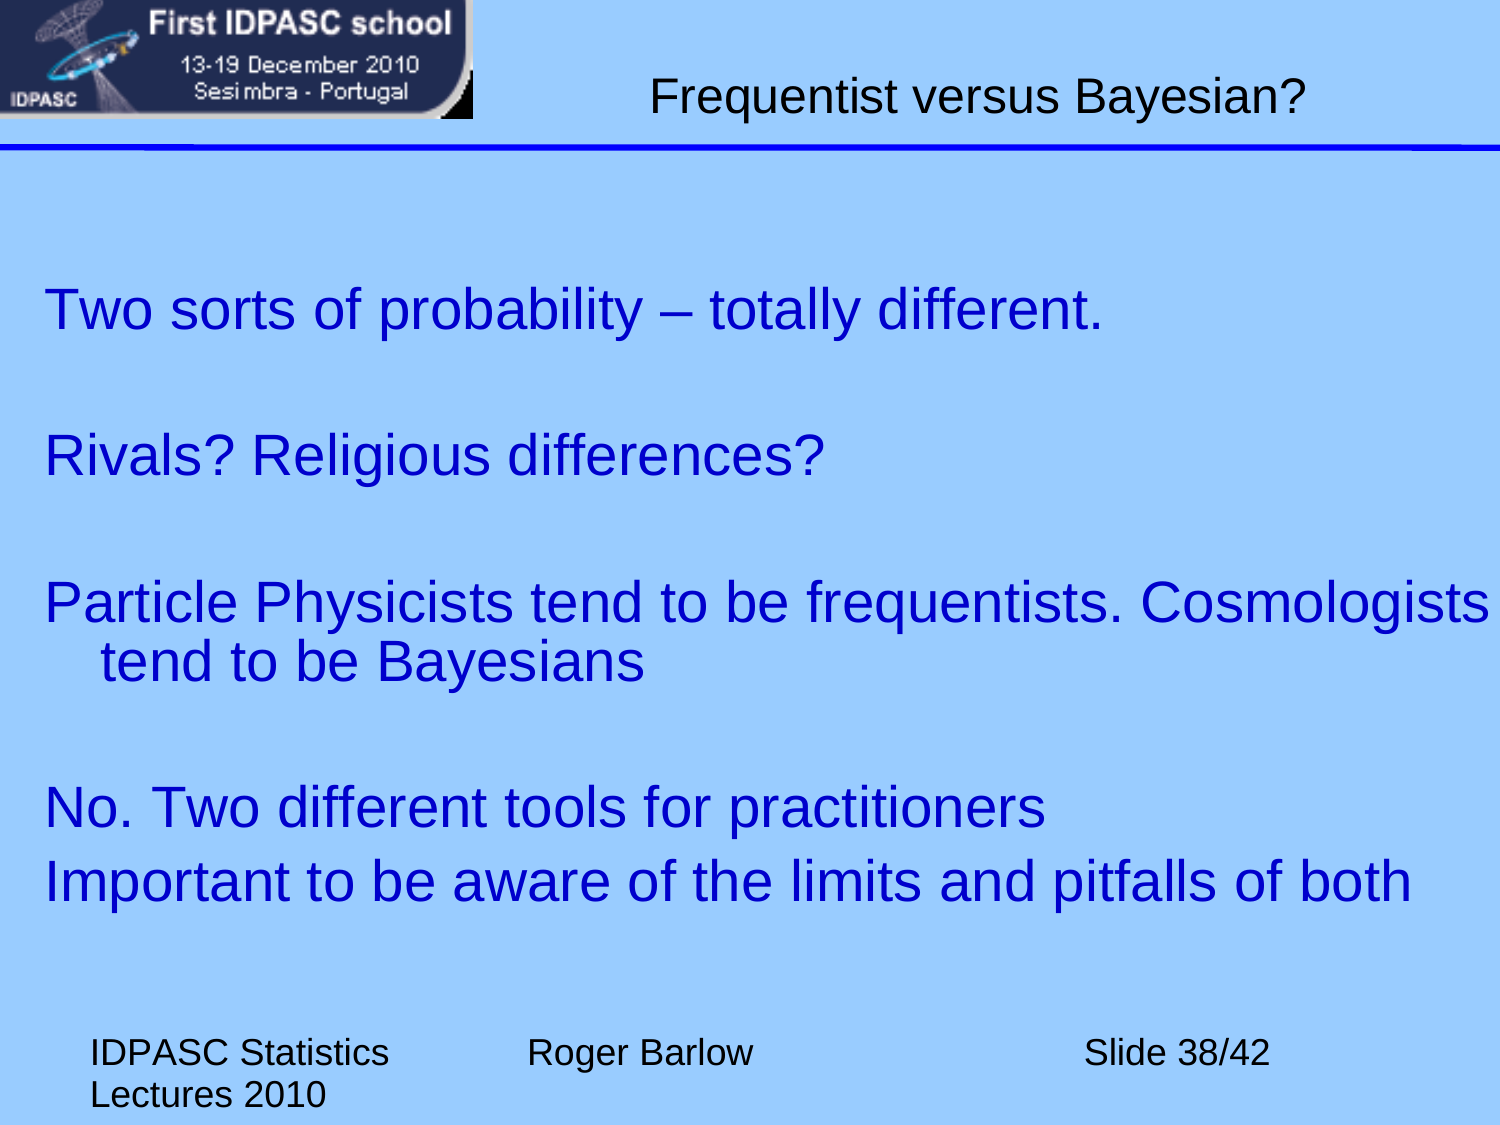

# Frequentist versus Bayesian?
Two sorts of probability – totally different.
Rivals? Religious differences?
Particle Physicists tend to be frequentists. Cosmologists tend to be Bayesians
No. Two different tools for practitioners
Important to be aware of the limits and pitfalls of both
38